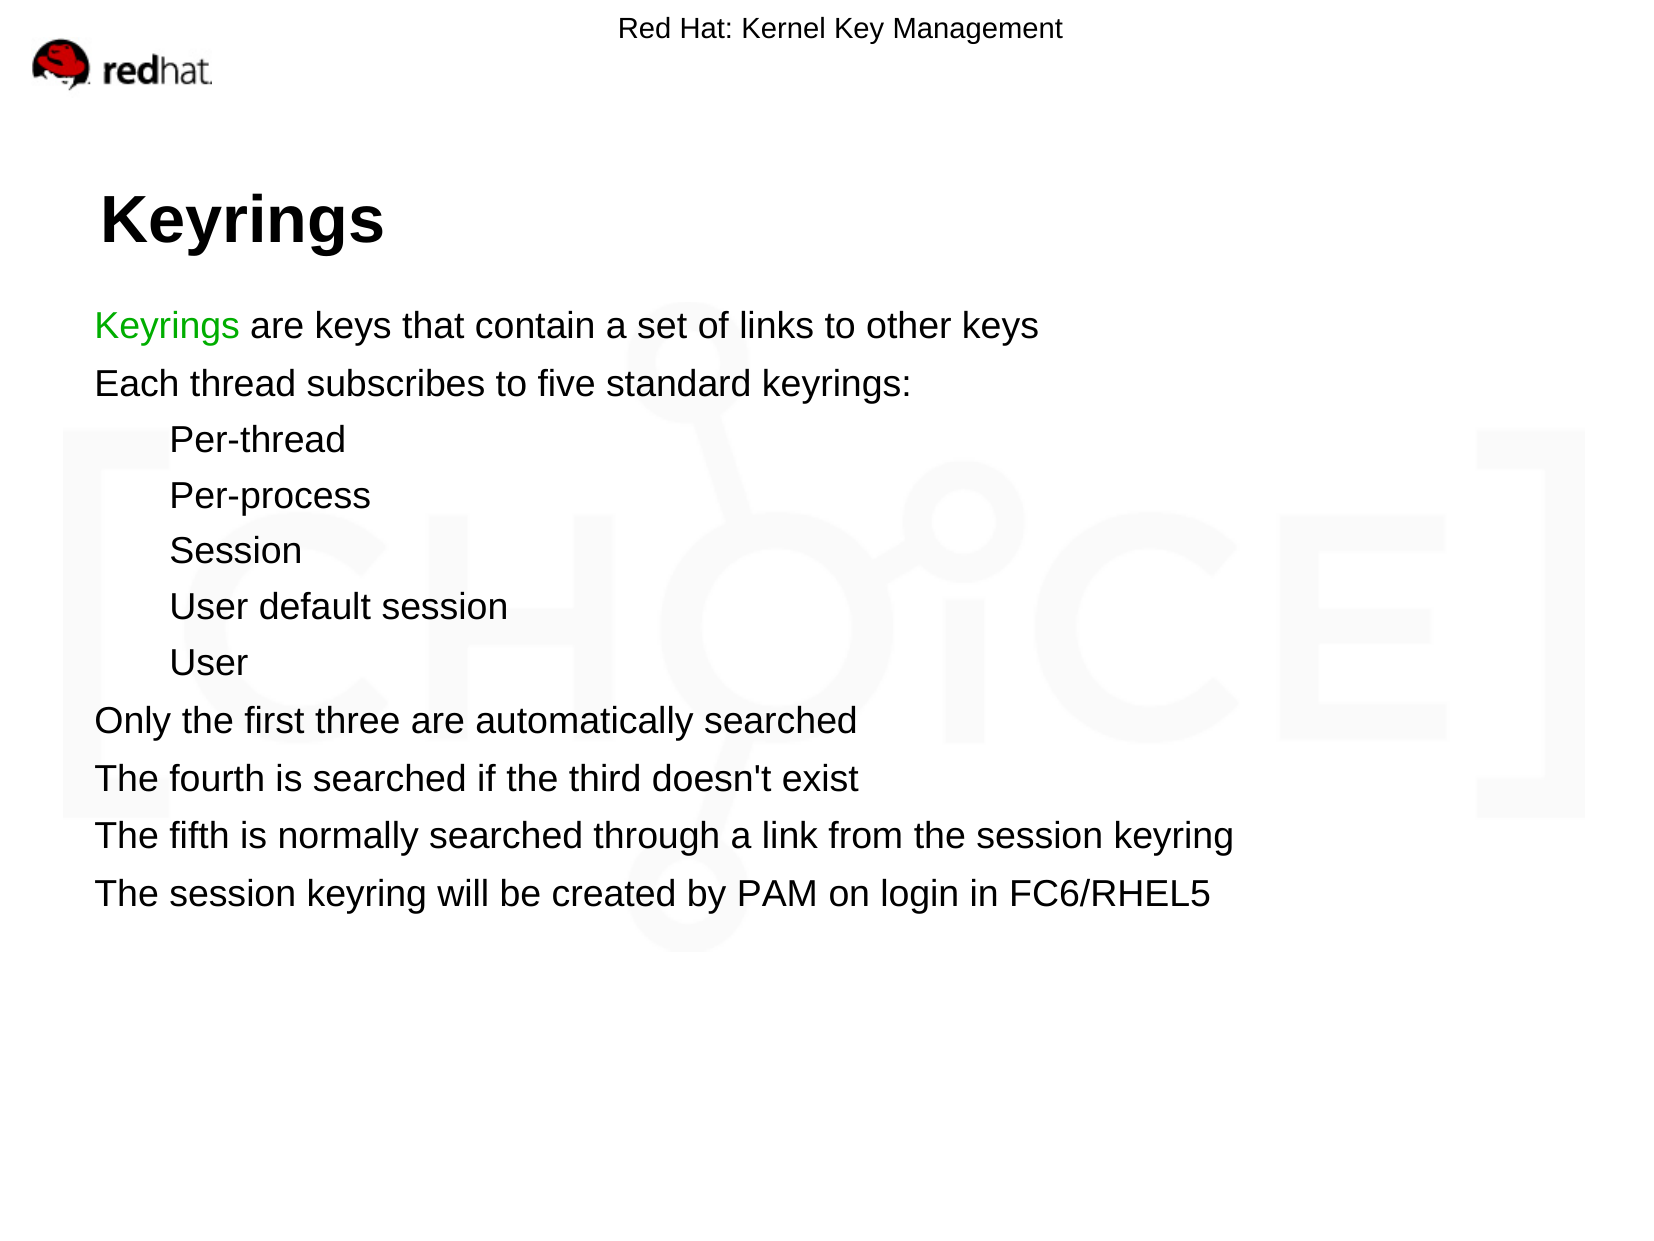

# Keyrings
Keyrings are keys that contain a set of links to other keys
Each thread subscribes to five standard keyrings:
Per-thread
Per-process
Session
User default session
User
Only the first three are automatically searched
The fourth is searched if the third doesn't exist
The fifth is normally searched through a link from the session keyring
The session keyring will be created by PAM on login in FC6/RHEL5